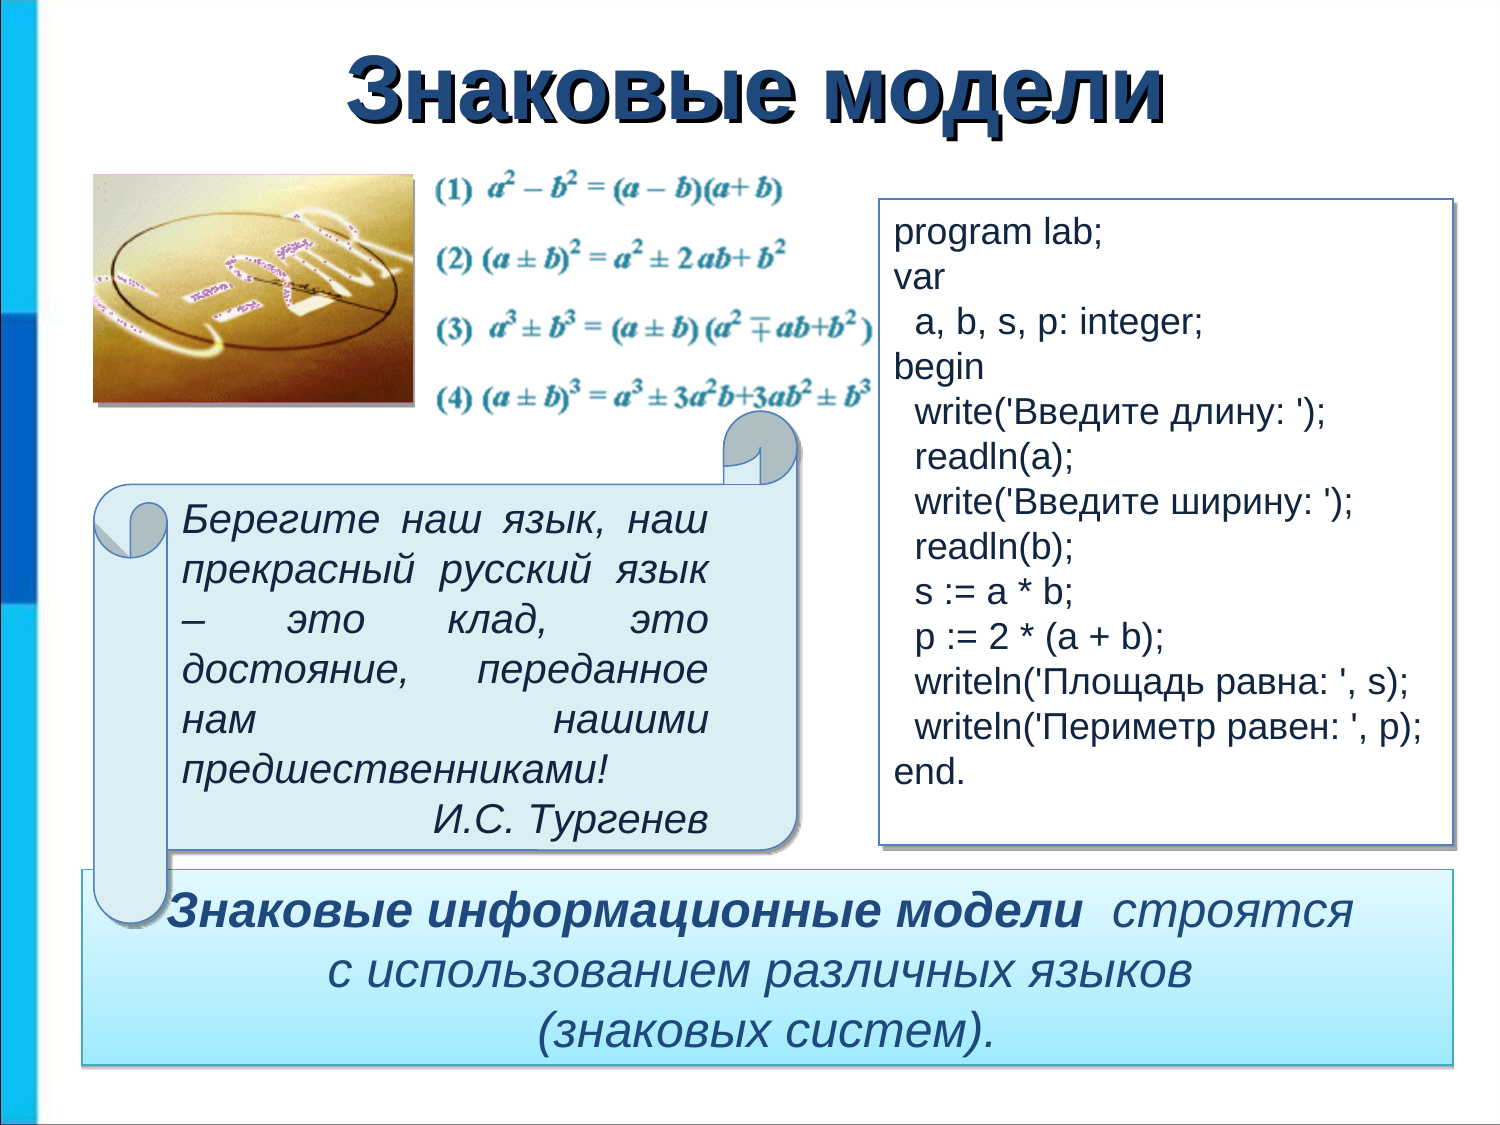

# Знаковые модели
program lab;
var
 a, b, s, p: integer;
begin
 write('Введите длину: ');
 readln(a);
 write('Введите ширину: ');
 readln(b);
 s := a * b;
 p := 2 * (a + b);
 writeln('Площадь равна: ', s);
 writeln('Периметр равен: ', p);
end.
Берегите наш язык, наш прекрасный русский язык – это клад, это достояние, переданное нам нашими предшественниками!
И.С. Тургенев
Знаковые информационные модели строятся
с использованием различных языков
(знаковых систем).